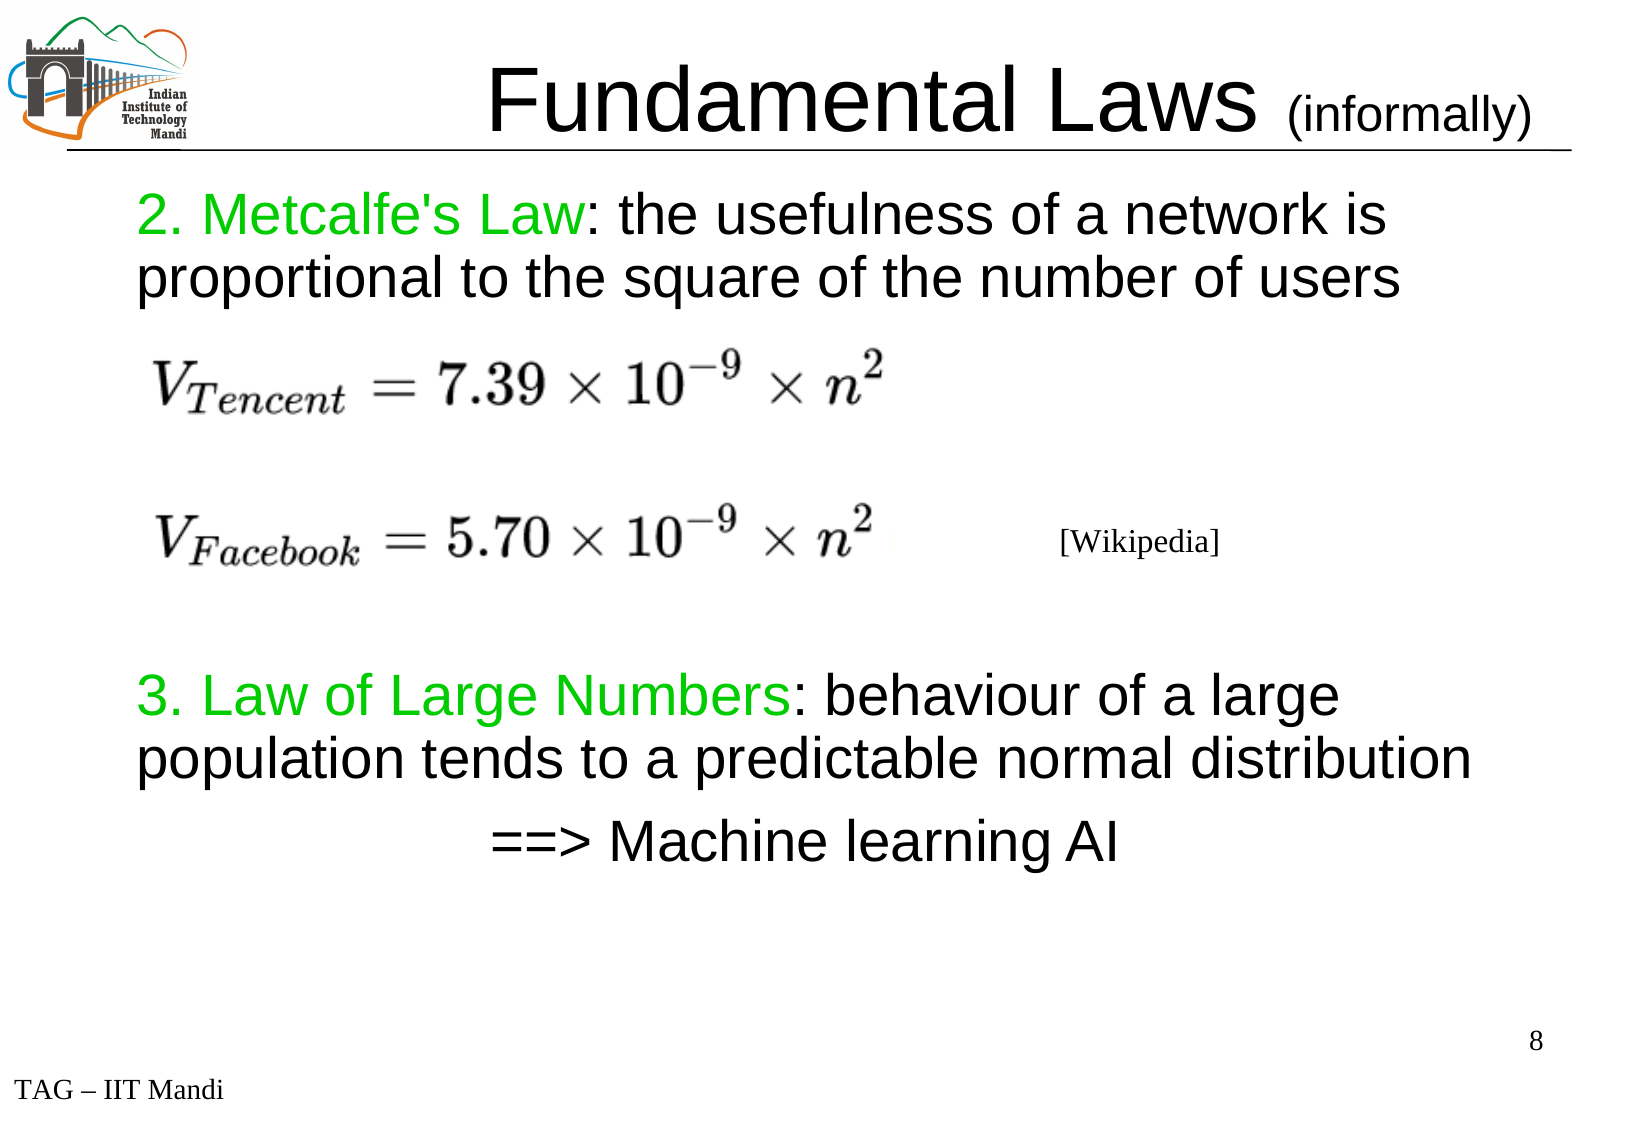

# Fundamental Laws (informally)
2. Metcalfe's Law: the usefulness of a network is proportional to the square of the number of users
3. Law of Large Numbers: behaviour of a large population tends to a predictable normal distribution
==> Machine learning AI
[Wikipedia]
8